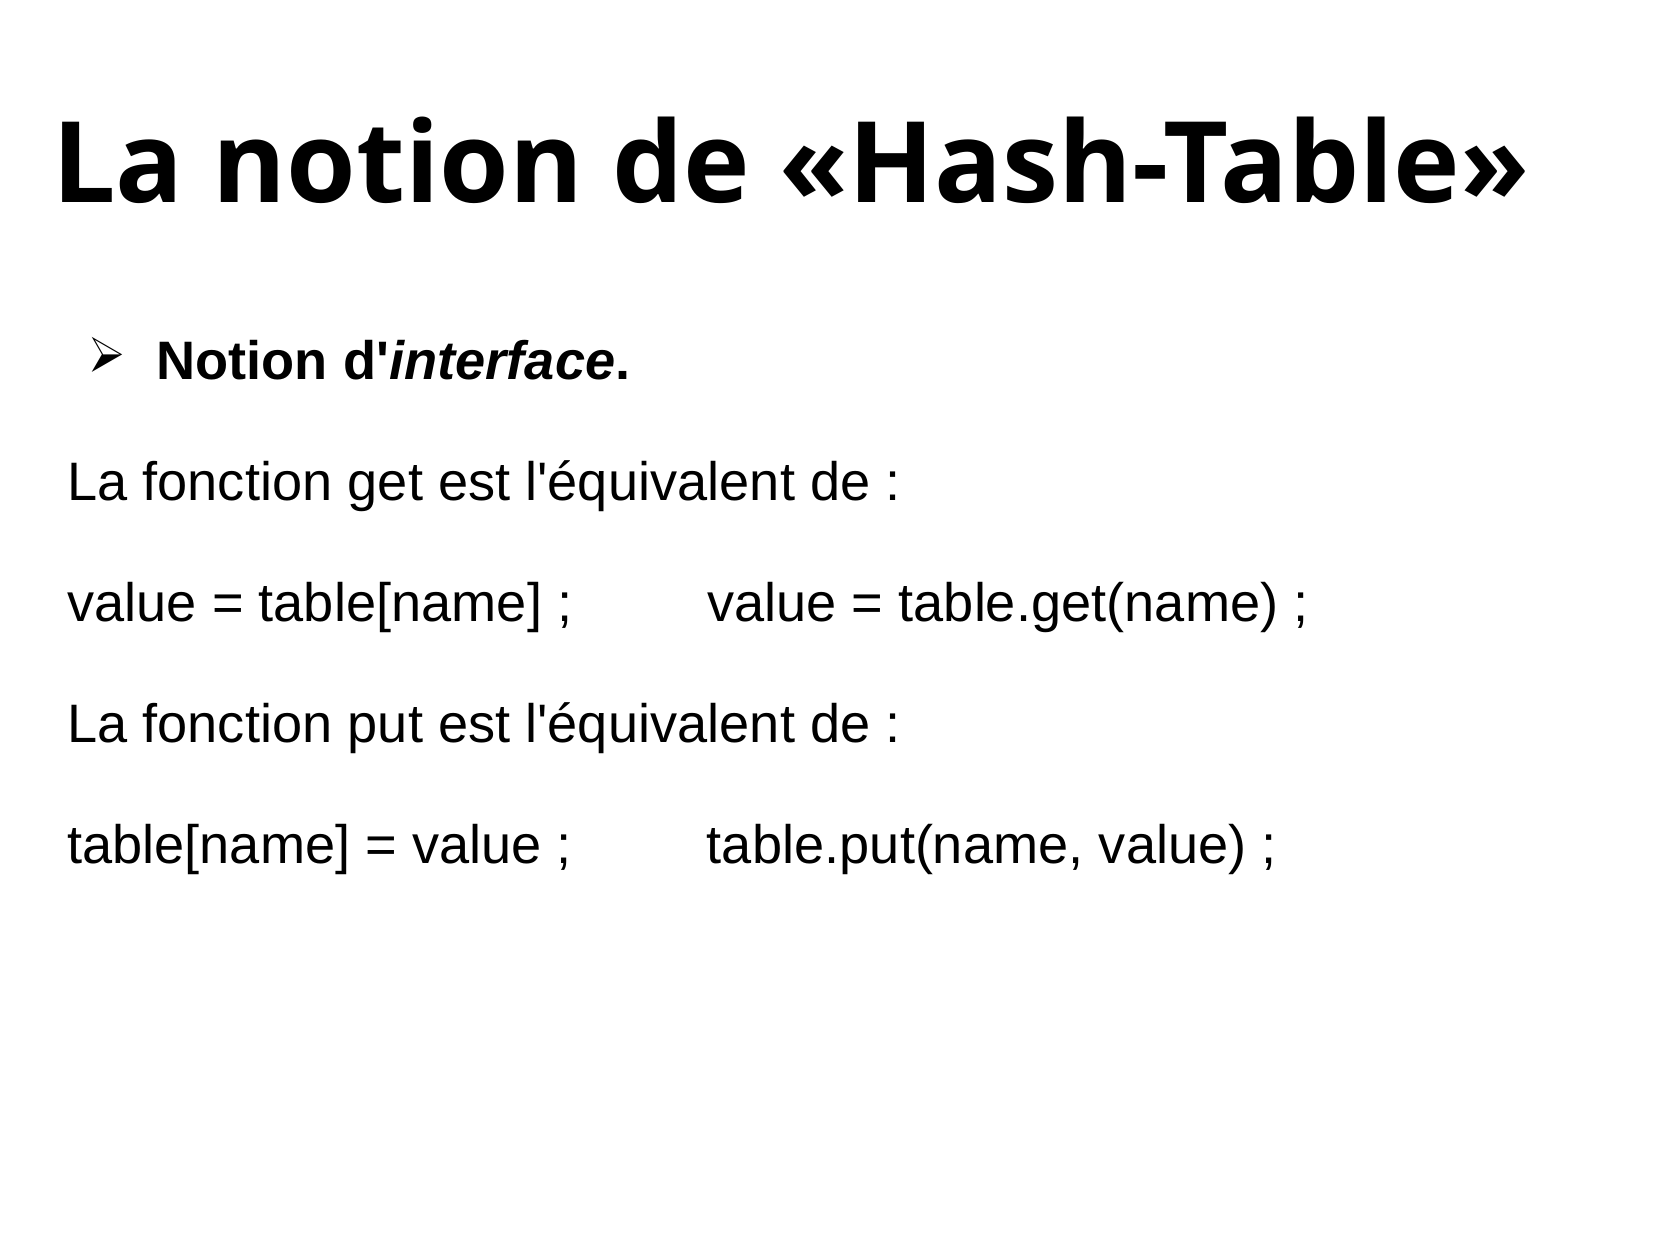

La notion de «Hash-Table»
 Notion d'interface.
 La fonction get est l'équivalent de :
 value = table[name] ; value = table.get(name) ;
 La fonction put est l'équivalent de :
 table[name] = value ; table.put(name, value) ;